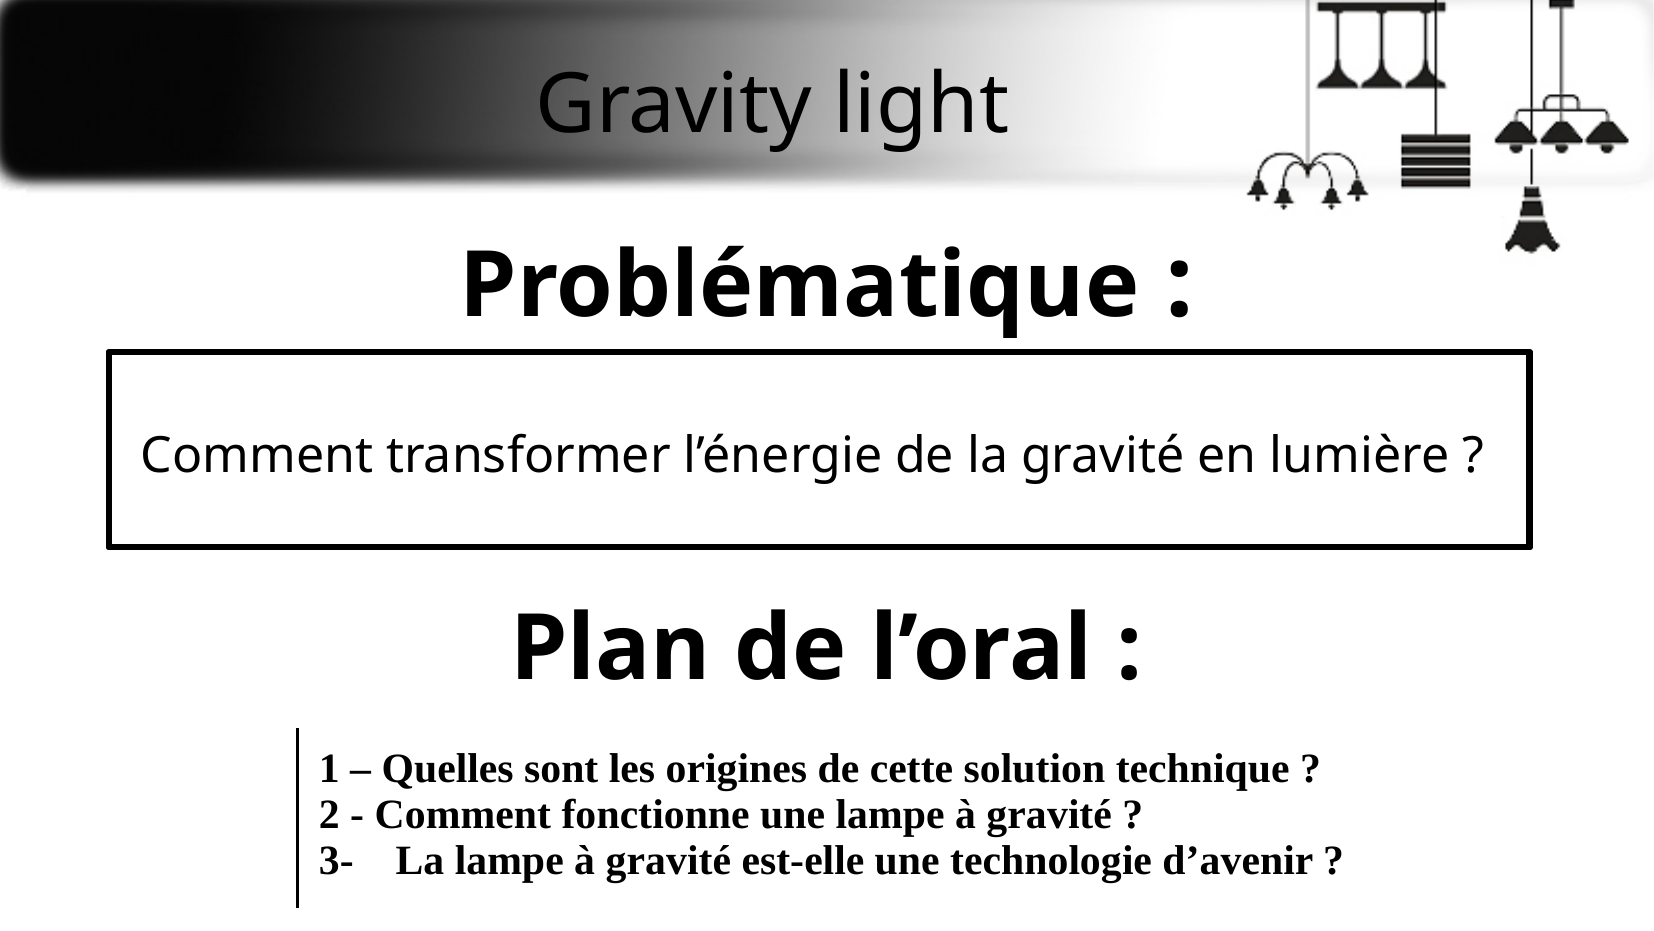

Gravity light
Problématique :
Comment transformer l’énergie de la gravité en lumière ?
# Plan de l’oral :
1 – Quelles sont les origines de cette solution technique ?
2 - Comment fonctionne une lampe à gravité ?
3- La lampe à gravité est-elle une technologie d’avenir ?